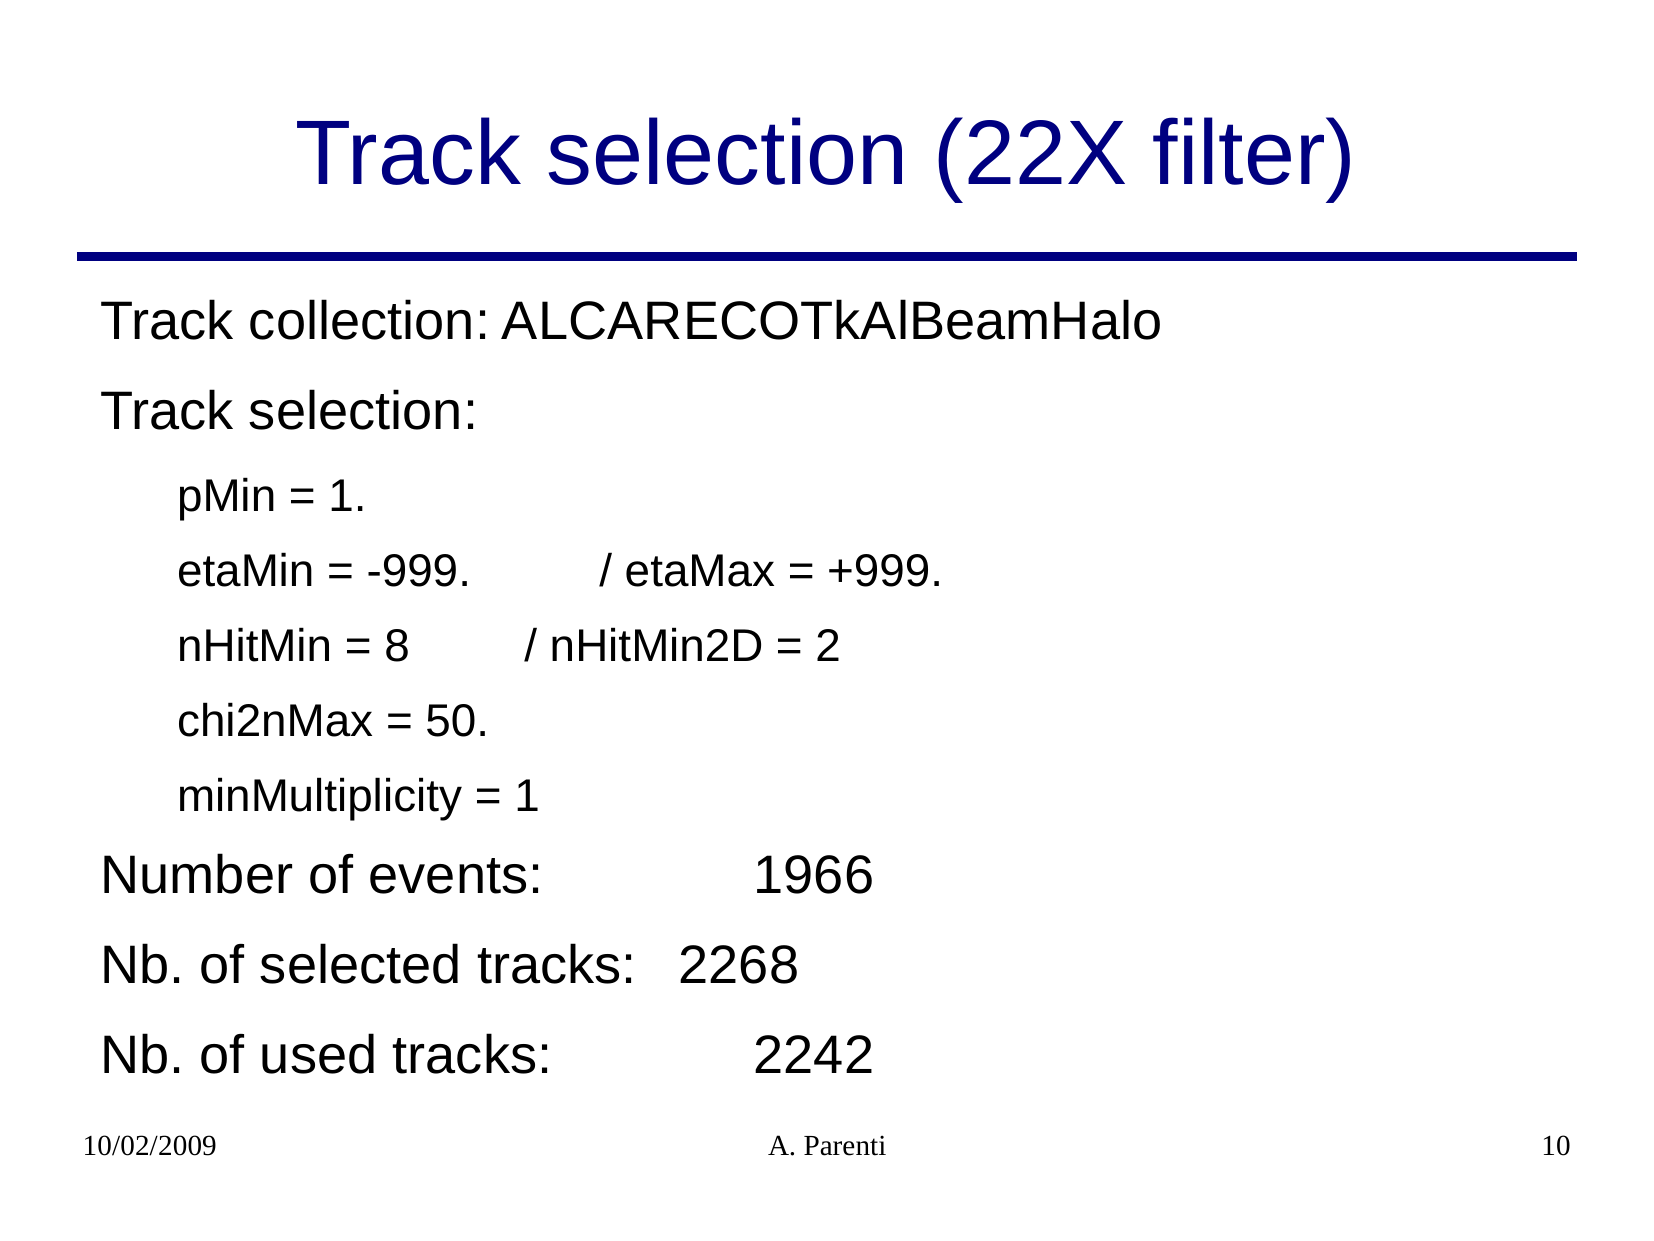

# Track selection (22X filter)
Track collection: ALCARECOTkAlBeamHalo
Track selection:
pMin = 1.
etaMin = -999.		/ etaMax = +999.
nHitMin = 8		/ nHitMin2D = 2
chi2nMax = 50.
minMultiplicity = 1
Number of events:			1966
Nb. of selected tracks:	2268
Nb. of used tracks:			2242
10